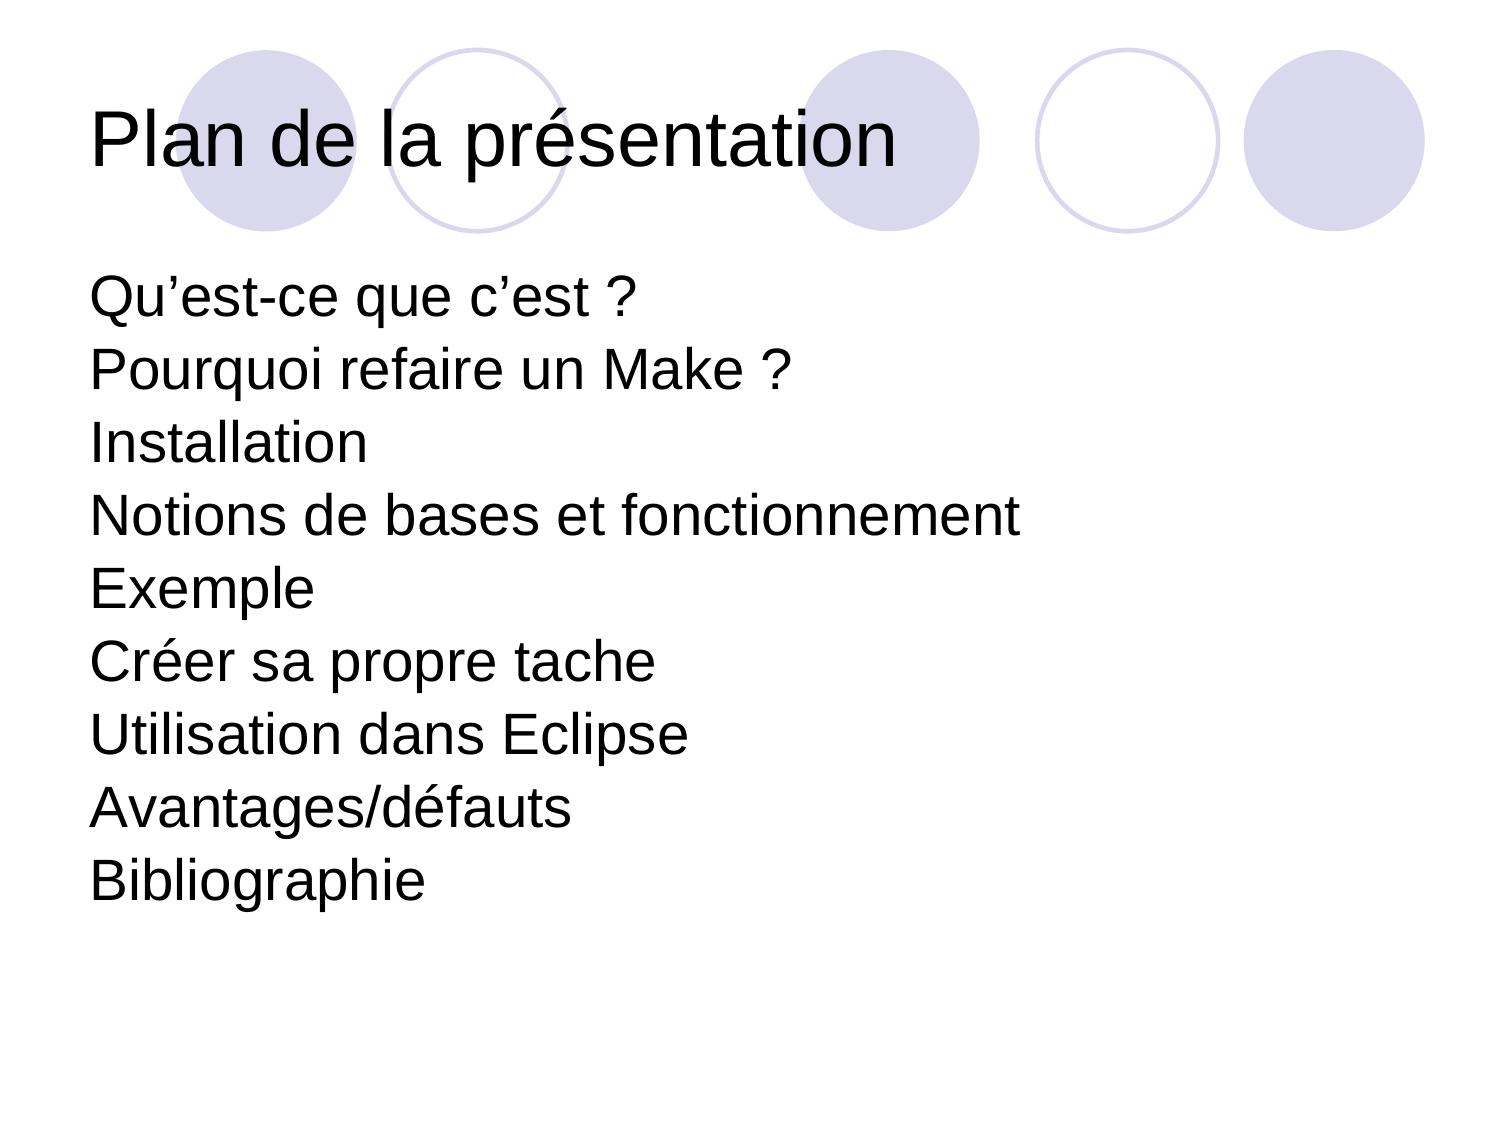

# Plan de la présentation
Qu’est-ce que c’est ?
Pourquoi refaire un Make ?
Installation
Notions de bases et fonctionnement
Exemple
Créer sa propre tache
Utilisation dans Eclipse
Avantages/défauts
Bibliographie